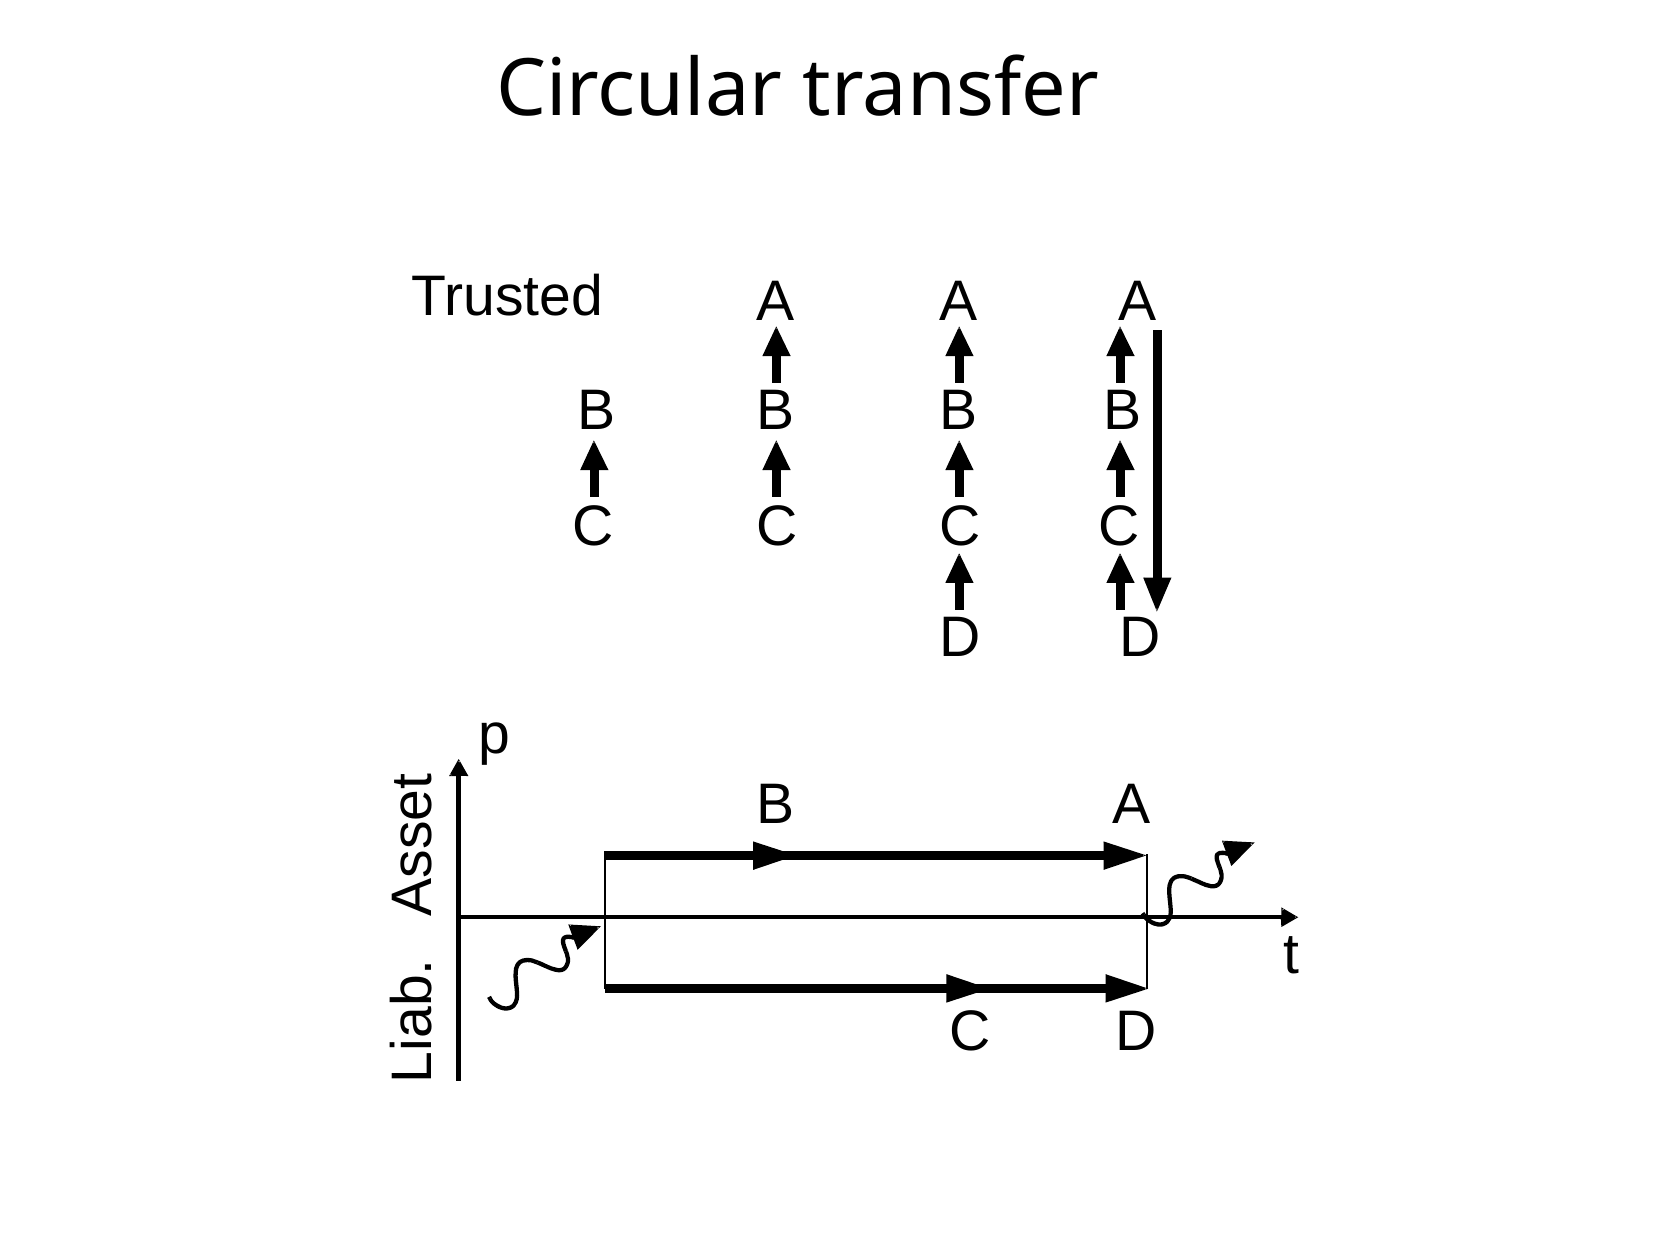

Circular transfer
Trusted
A
A
A
B
B
B
B
C
C
C
C
D
D
p
B
A
Asset
t
Liab.
C
D